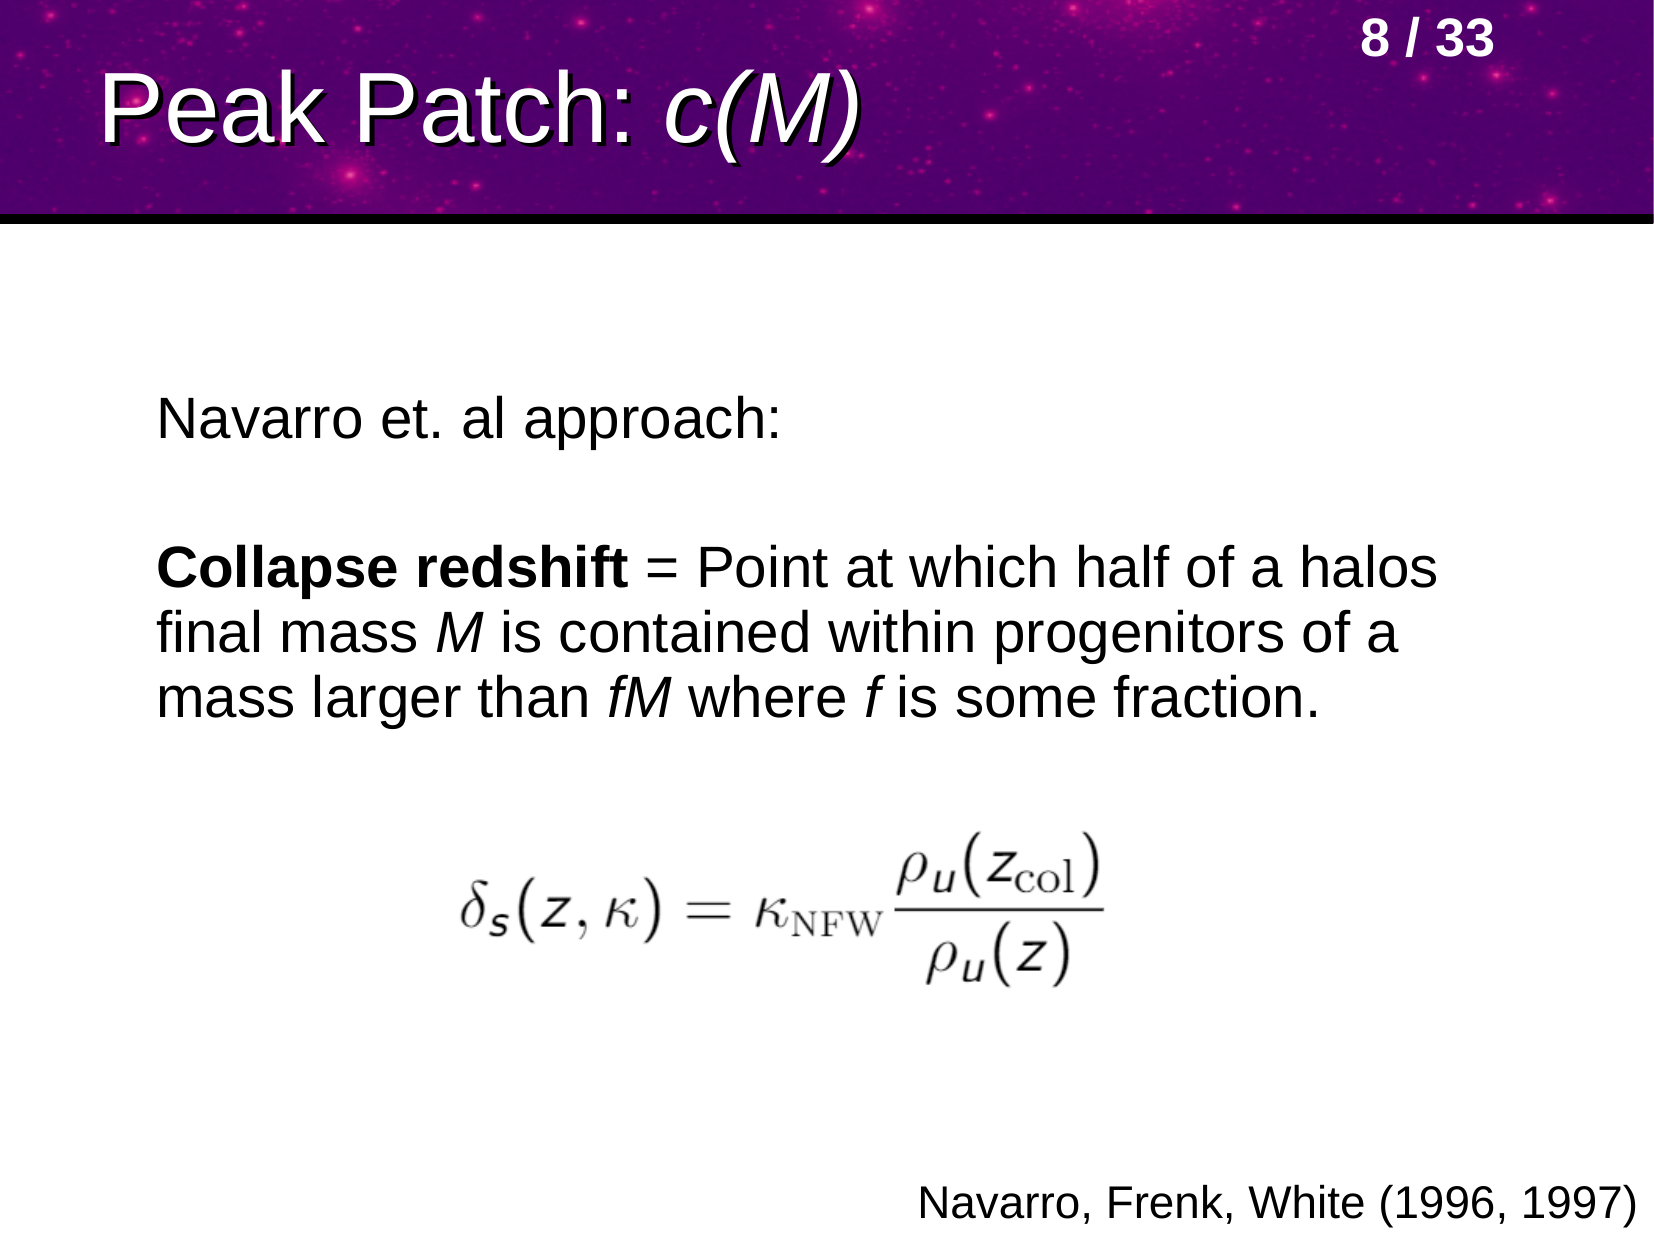

Peak Patch
Peak Patch: c(M)
Navarro et. al approach:
Collapse redshift = Point at which half of a halos final mass M is contained within progenitors of a mass larger than fM where f is some fraction.
Navarro, Frenk, White (1996, 1997)